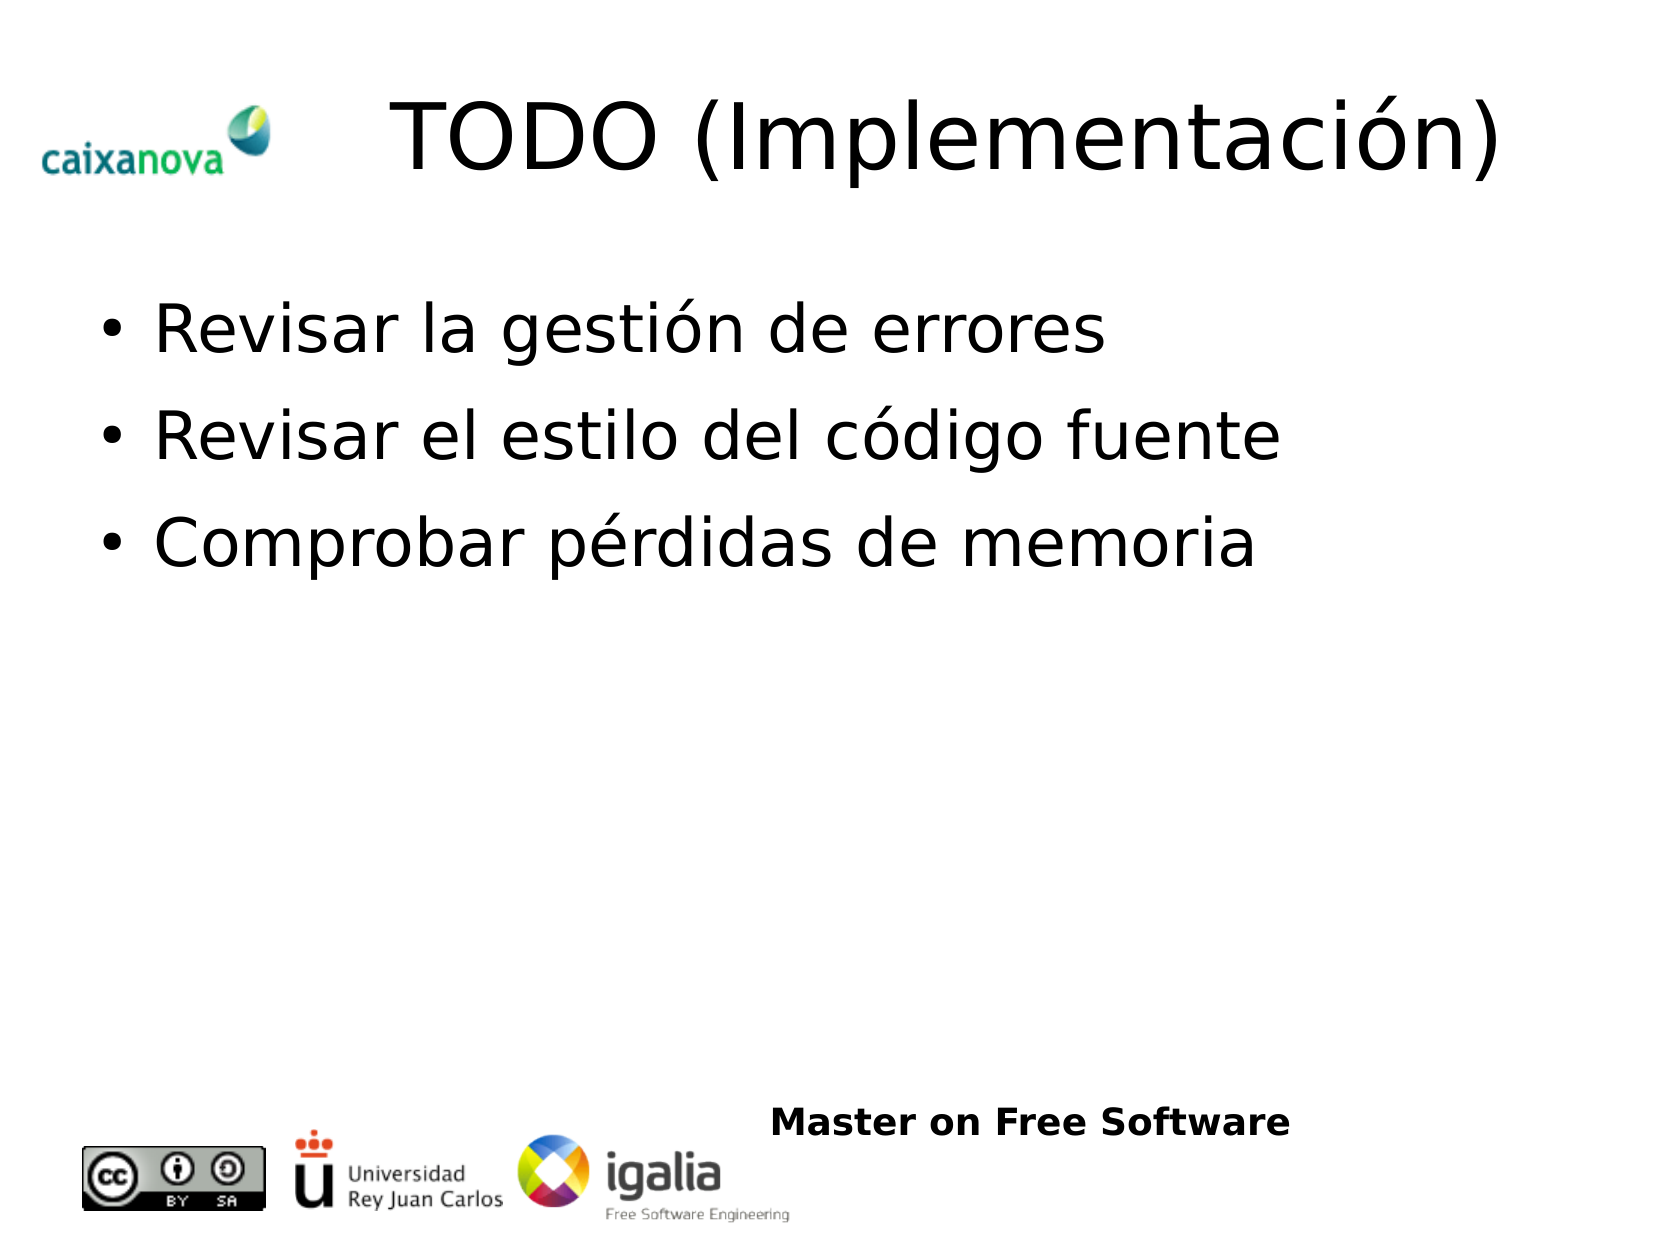

# TODO (Implementación)
Revisar la gestión de errores
Revisar el estilo del código fuente
Comprobar pérdidas de memoria